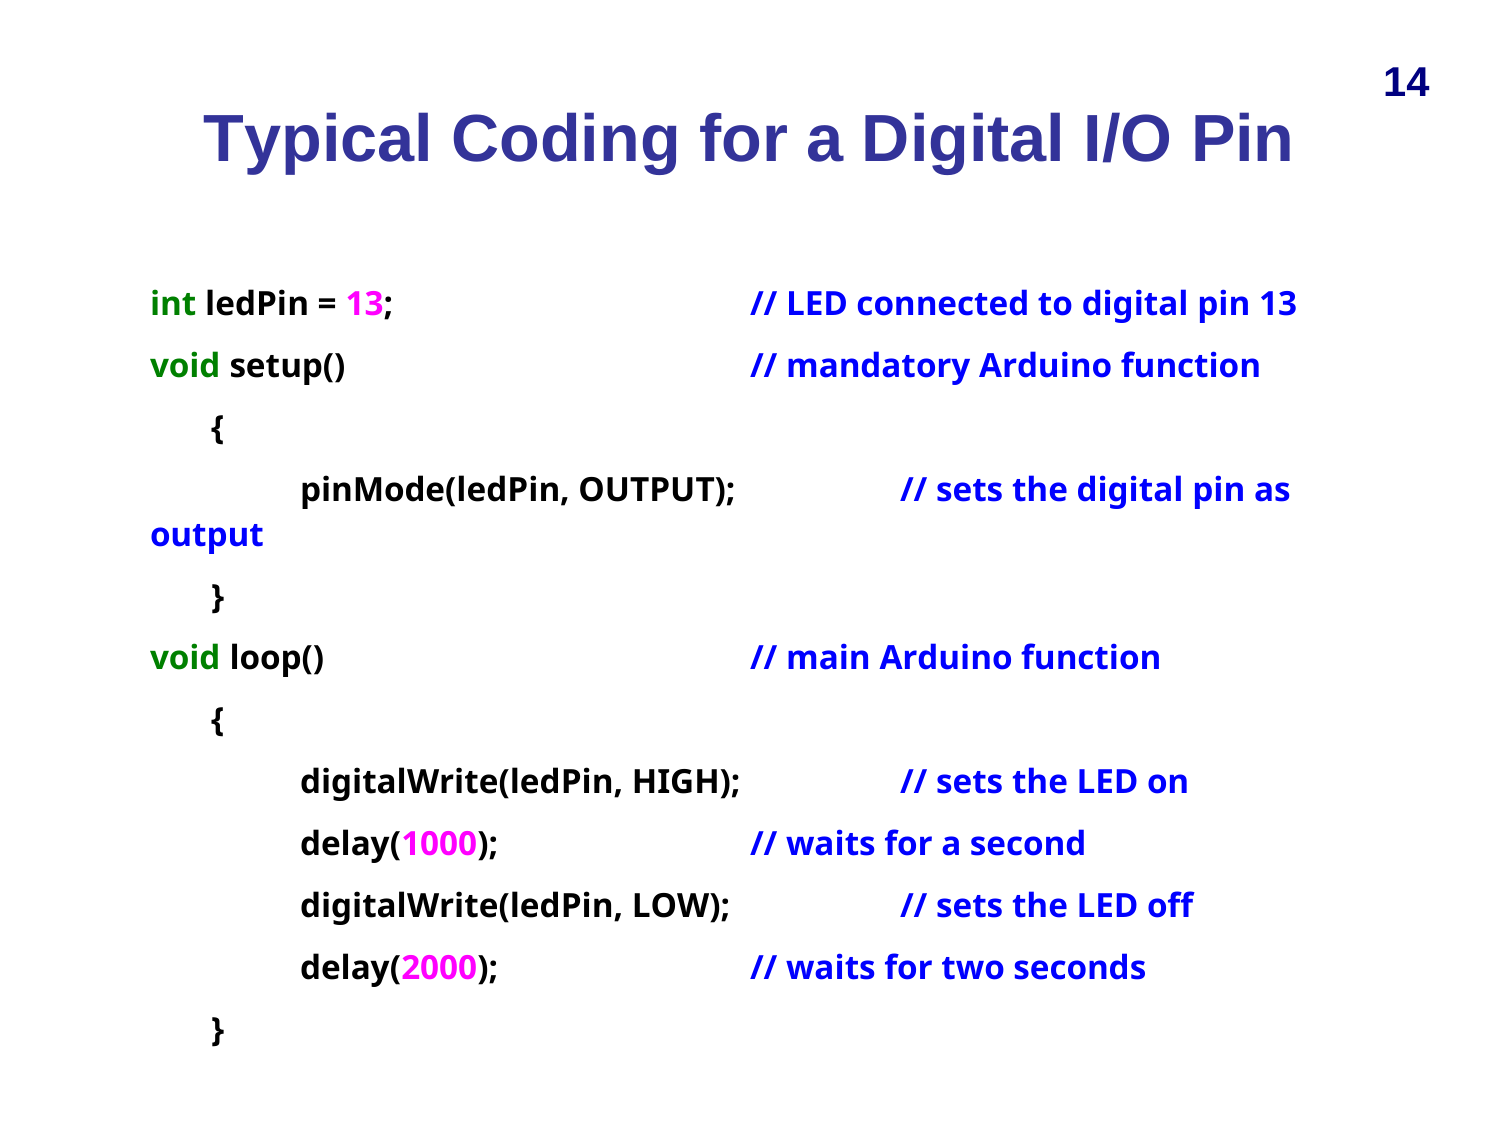

14
# Typical Coding for a Digital I/O Pin
int ledPin = 13; 		// LED connected to digital pin 13
void setup()			// mandatory Arduino function
 {
	pinMode(ledPin, OUTPUT); 	// sets the digital pin as output
 }
void loop()			// main Arduino function
 {
 	digitalWrite(ledPin, HIGH); 	// sets the LED on
 	delay(1000); 	// waits for a second
 	digitalWrite(ledPin, LOW); 	// sets the LED off
 	delay(2000); 	// waits for two seconds
 }